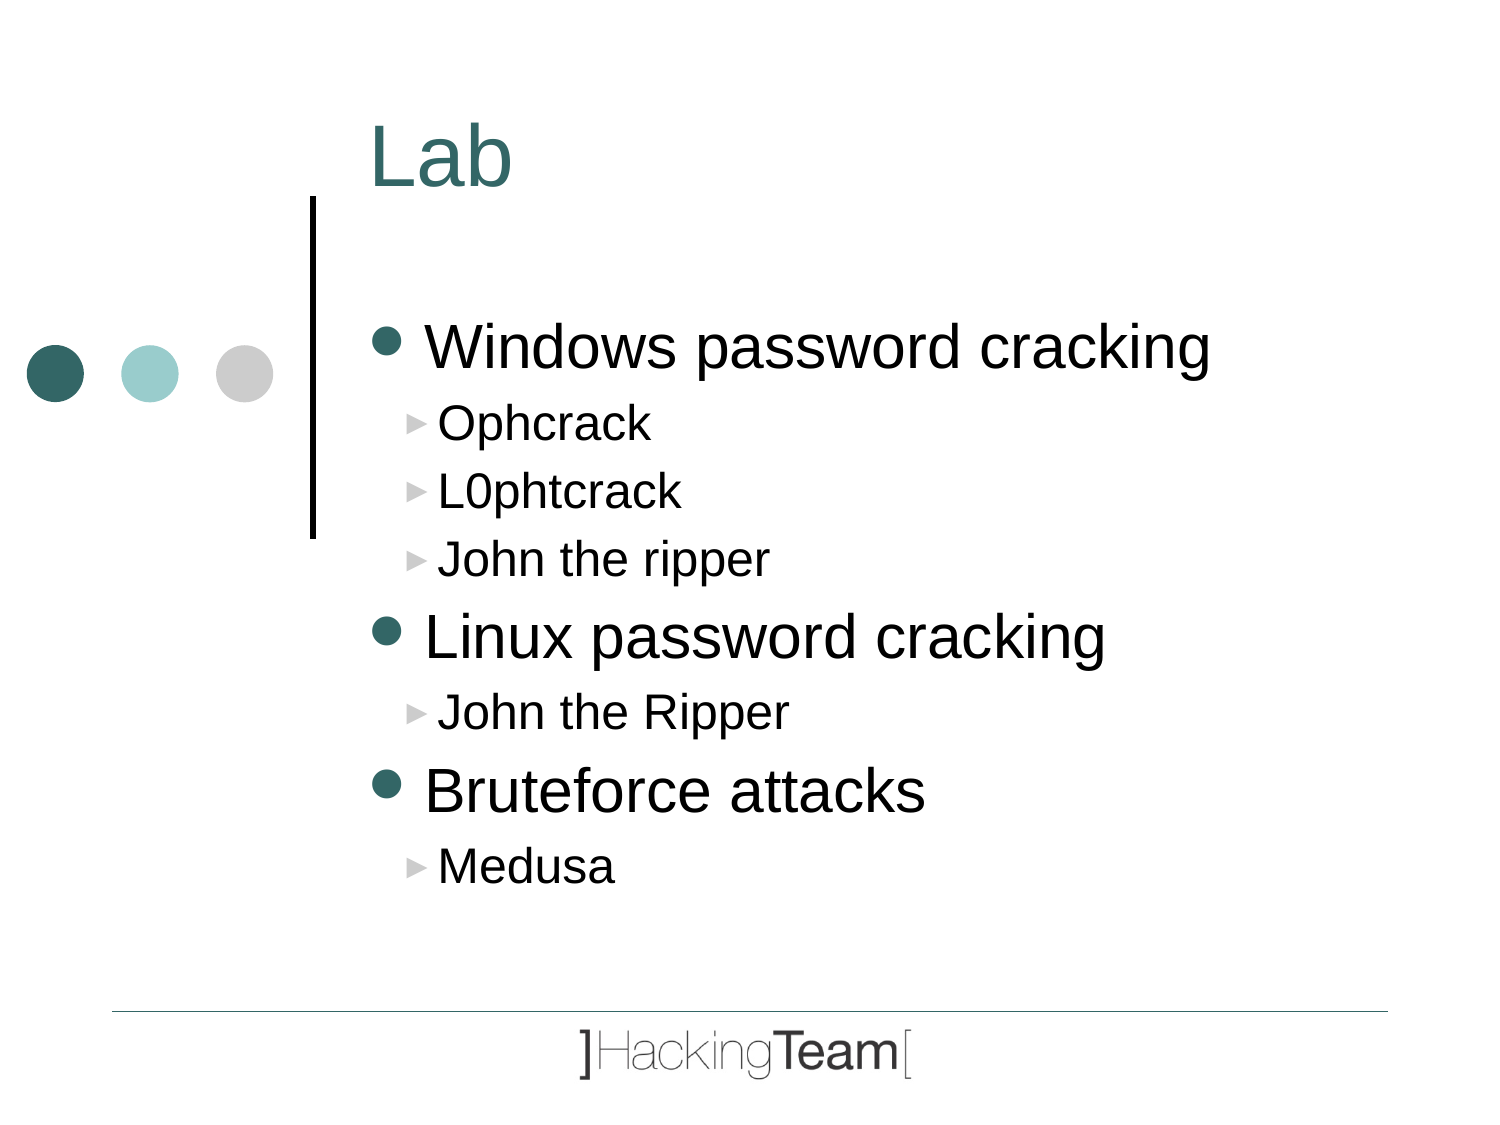

# Lab
Windows password cracking
Ophcrack
L0phtcrack
John the ripper
Linux password cracking
John the Ripper
Bruteforce attacks
Medusa